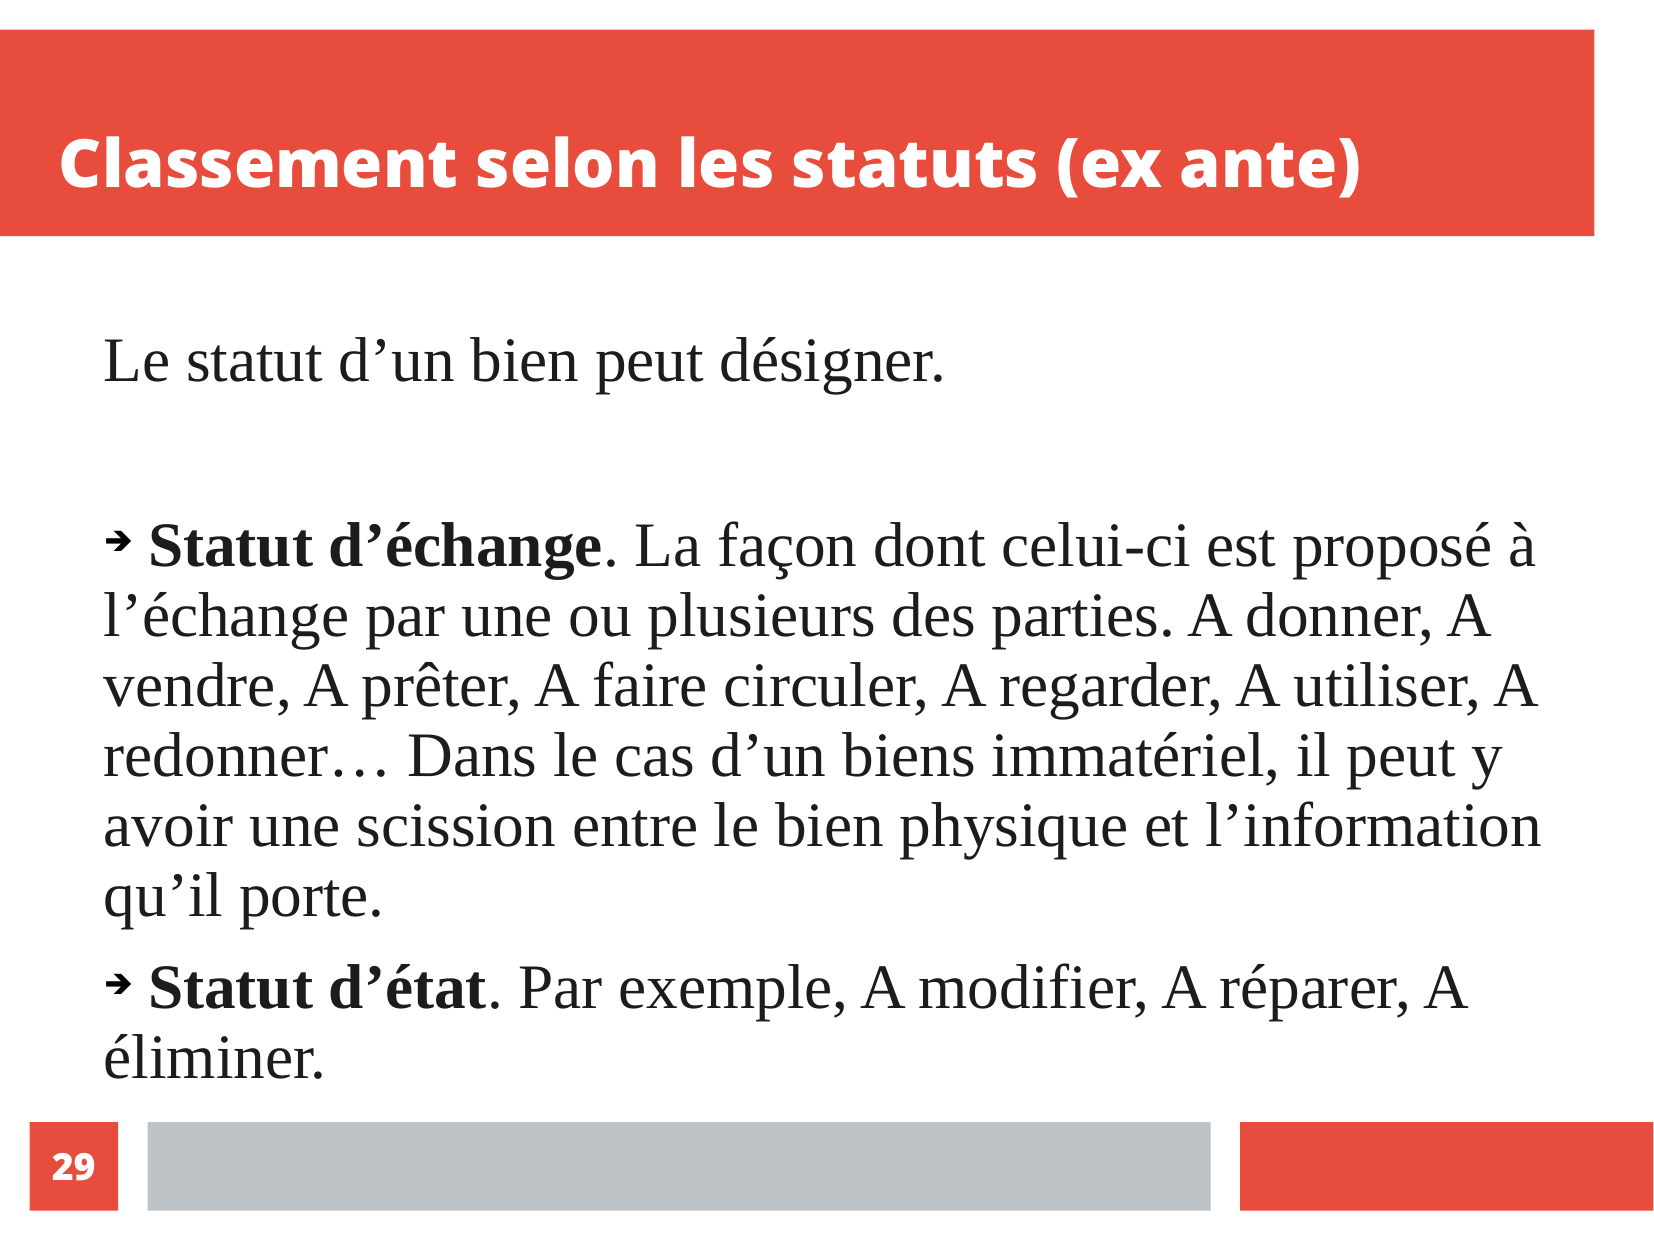

# Classement selon les statuts (ex ante)
Le statut d’un bien peut désigner.
 Statut d’échange. La façon dont celui-ci est proposé à l’échange par une ou plusieurs des parties. A donner, A vendre, A prêter, A faire circuler, A regarder, A utiliser, A redonner… Dans le cas d’un biens immatériel, il peut y avoir une scission entre le bien physique et l’information qu’il porte.
 Statut d’état. Par exemple, A modifier, A réparer, A éliminer.
29